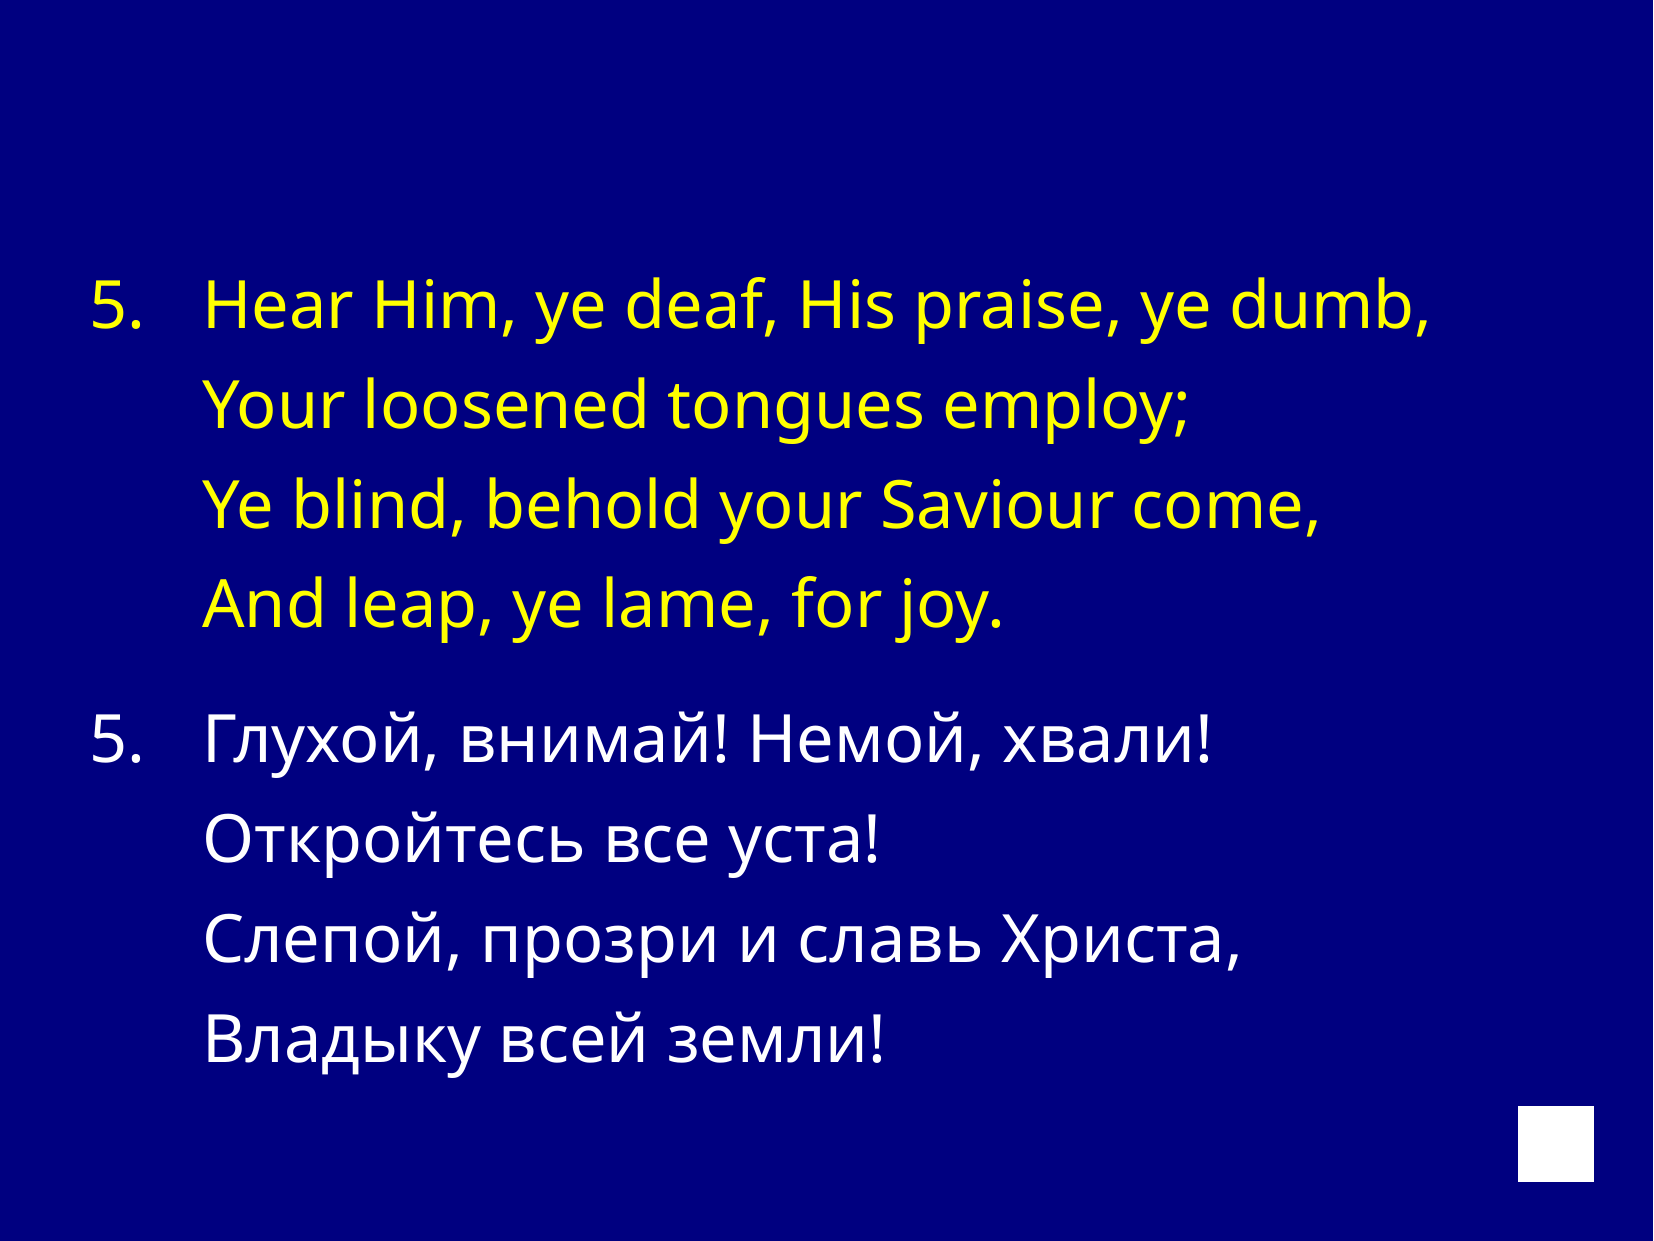

5.	Hear Him, ye deaf, His praise, ye dumb,
	Your loosened tongues employ;
	Ye blind, behold your Saviour come,
	And leap, ye lame, for joy.
5.	Глухой, внимай! Немой, хвали!
	Откройтесь все уста!
	Слепой, прозри и славь Христа,
	Владыку всей земли!